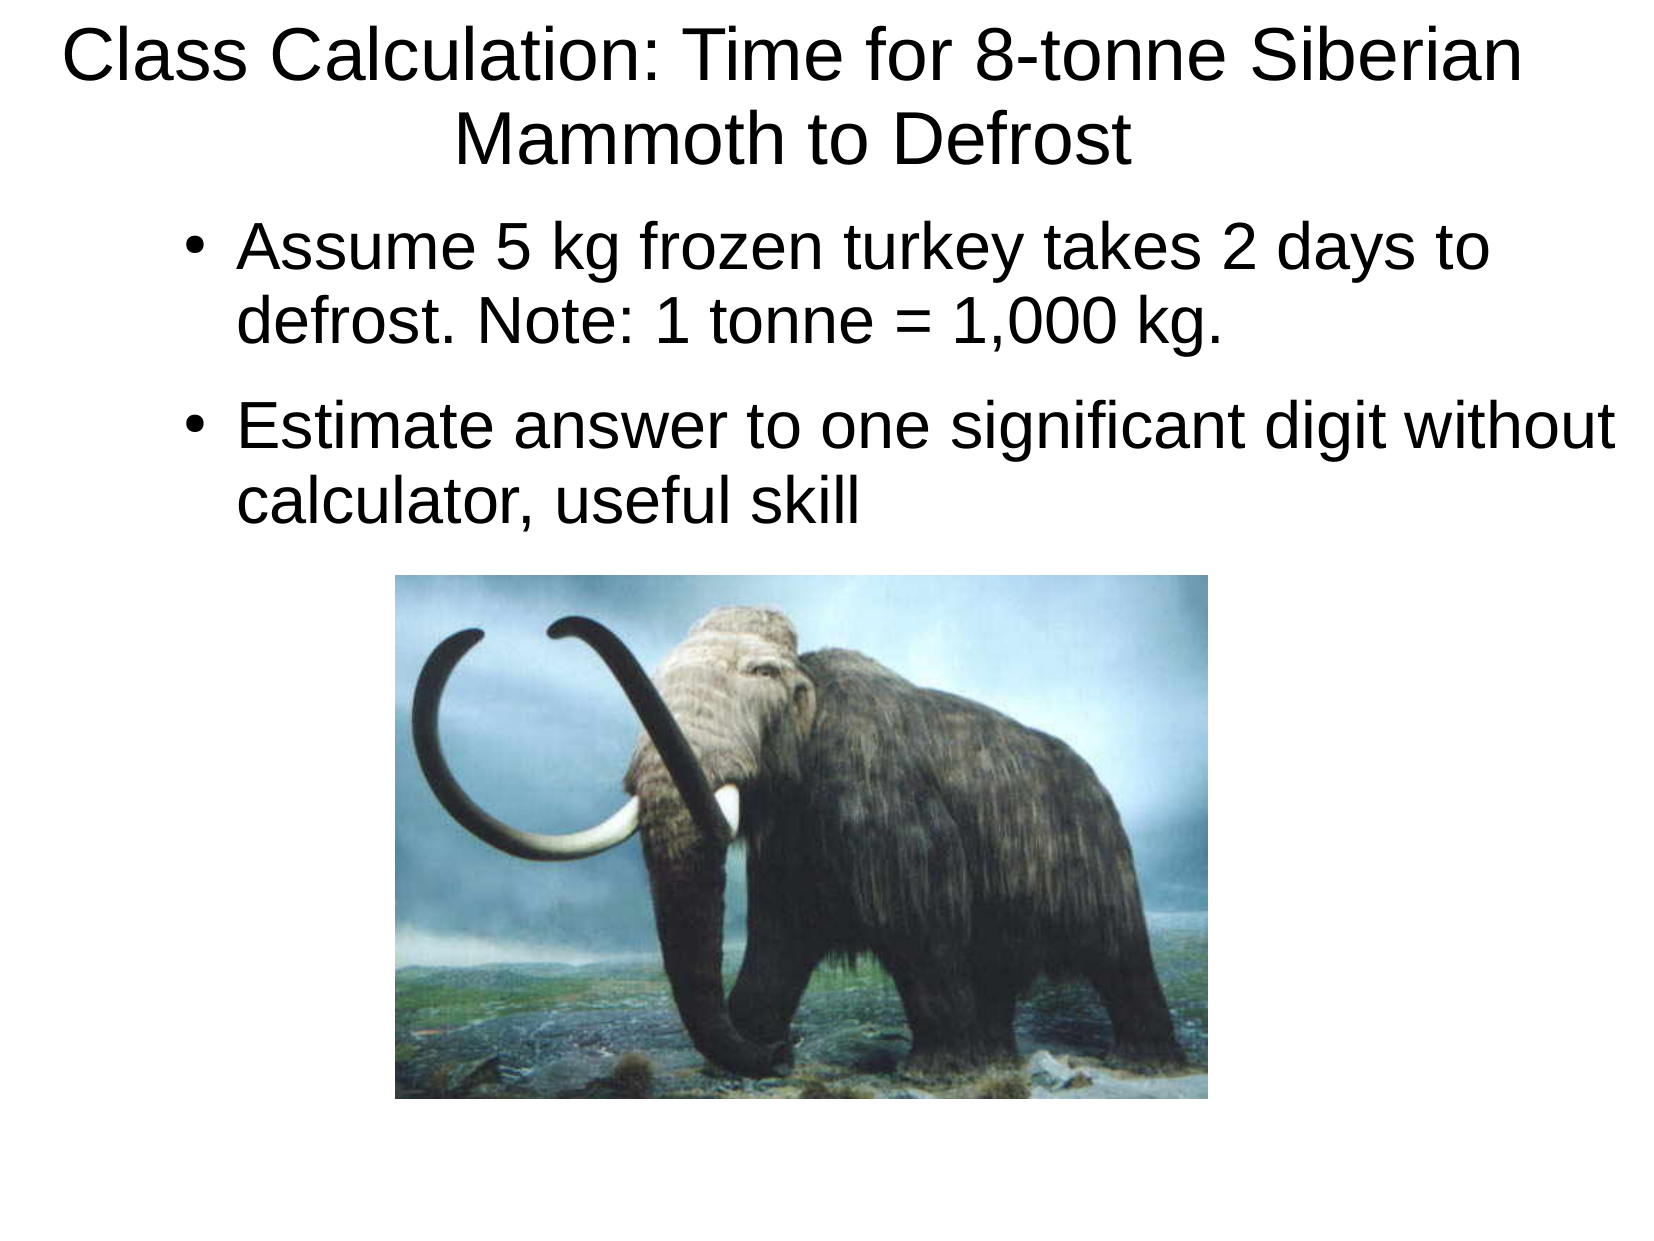

# Class Calculation: Time for 8-tonne Siberian Mammoth to Defrost
Assume 5 kg frozen turkey takes 2 days to defrost. Note: 1 tonne = 1,000 kg.
Estimate answer to one significant digit without calculator, useful skill